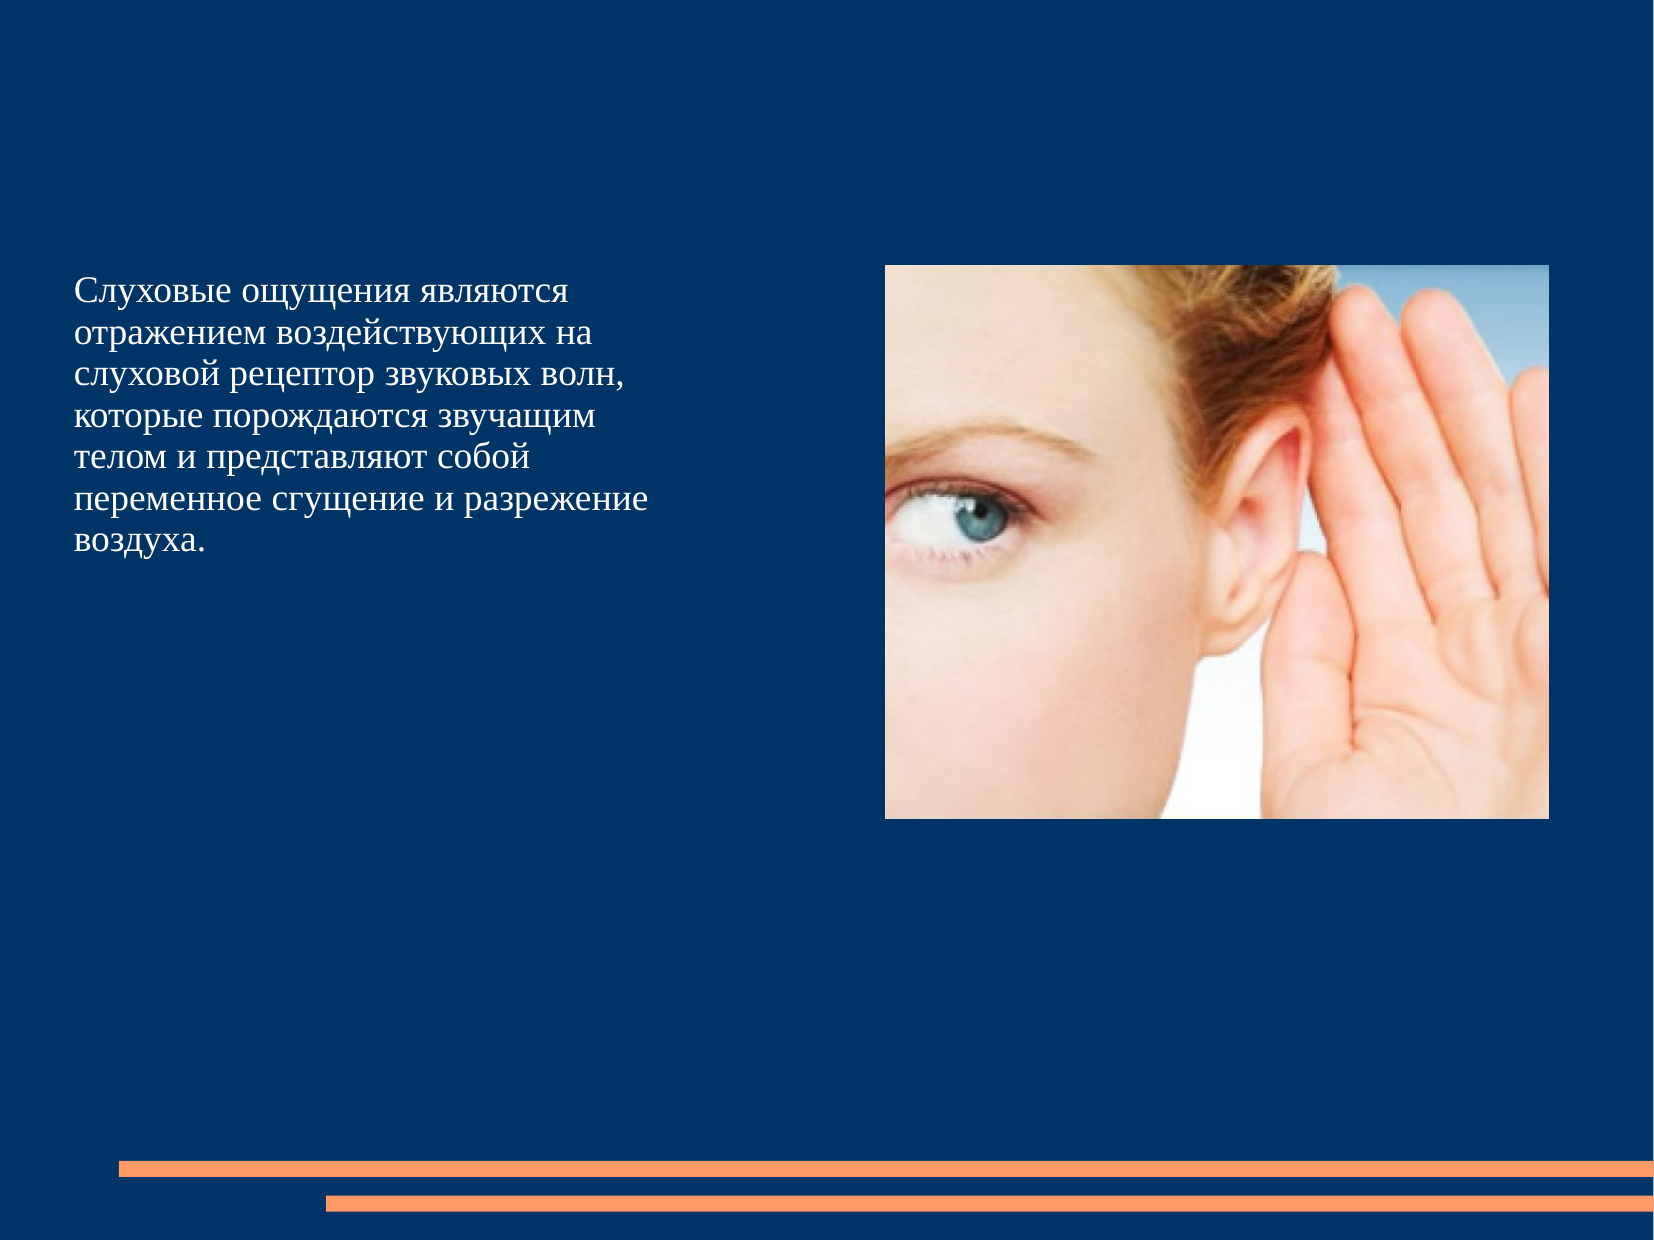

Слуховые ощущения являются отражением воздействующих на слуховой рецептор звуковых волн, которые порождаются звучащим телом и представляют собой переменное сгущение и разрежение воздуха.